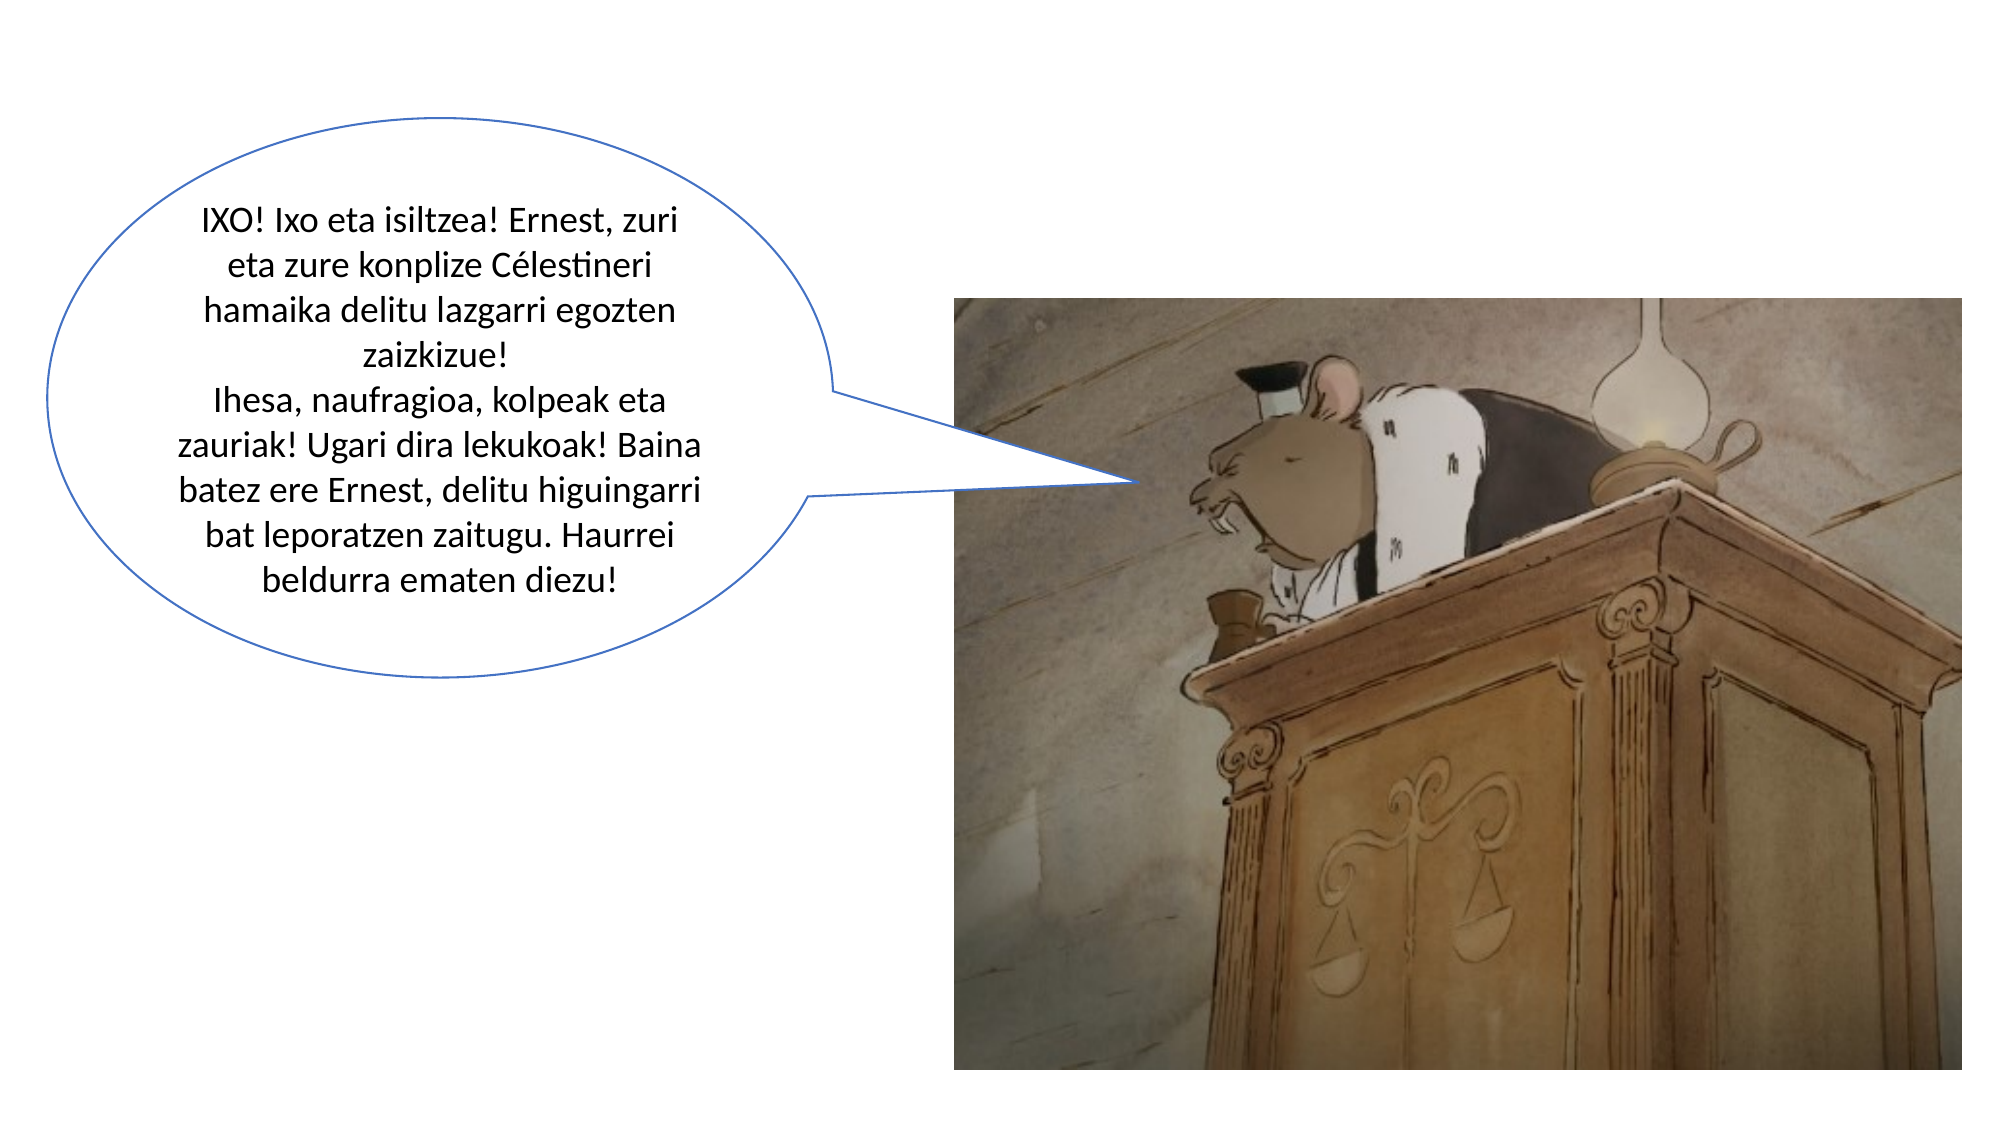

IXO! Ixo eta isiltzea! Ernest, zuri eta zure konplize Célestineri hamaika delitu lazgarri egozten zaizkizue!
Ihesa, naufragioa, kolpeak eta zauriak! Ugari dira lekukoak! Baina batez ere Ernest, delitu higuingarri bat leporatzen zaitugu. Haurrei beldurra ematen diezu!